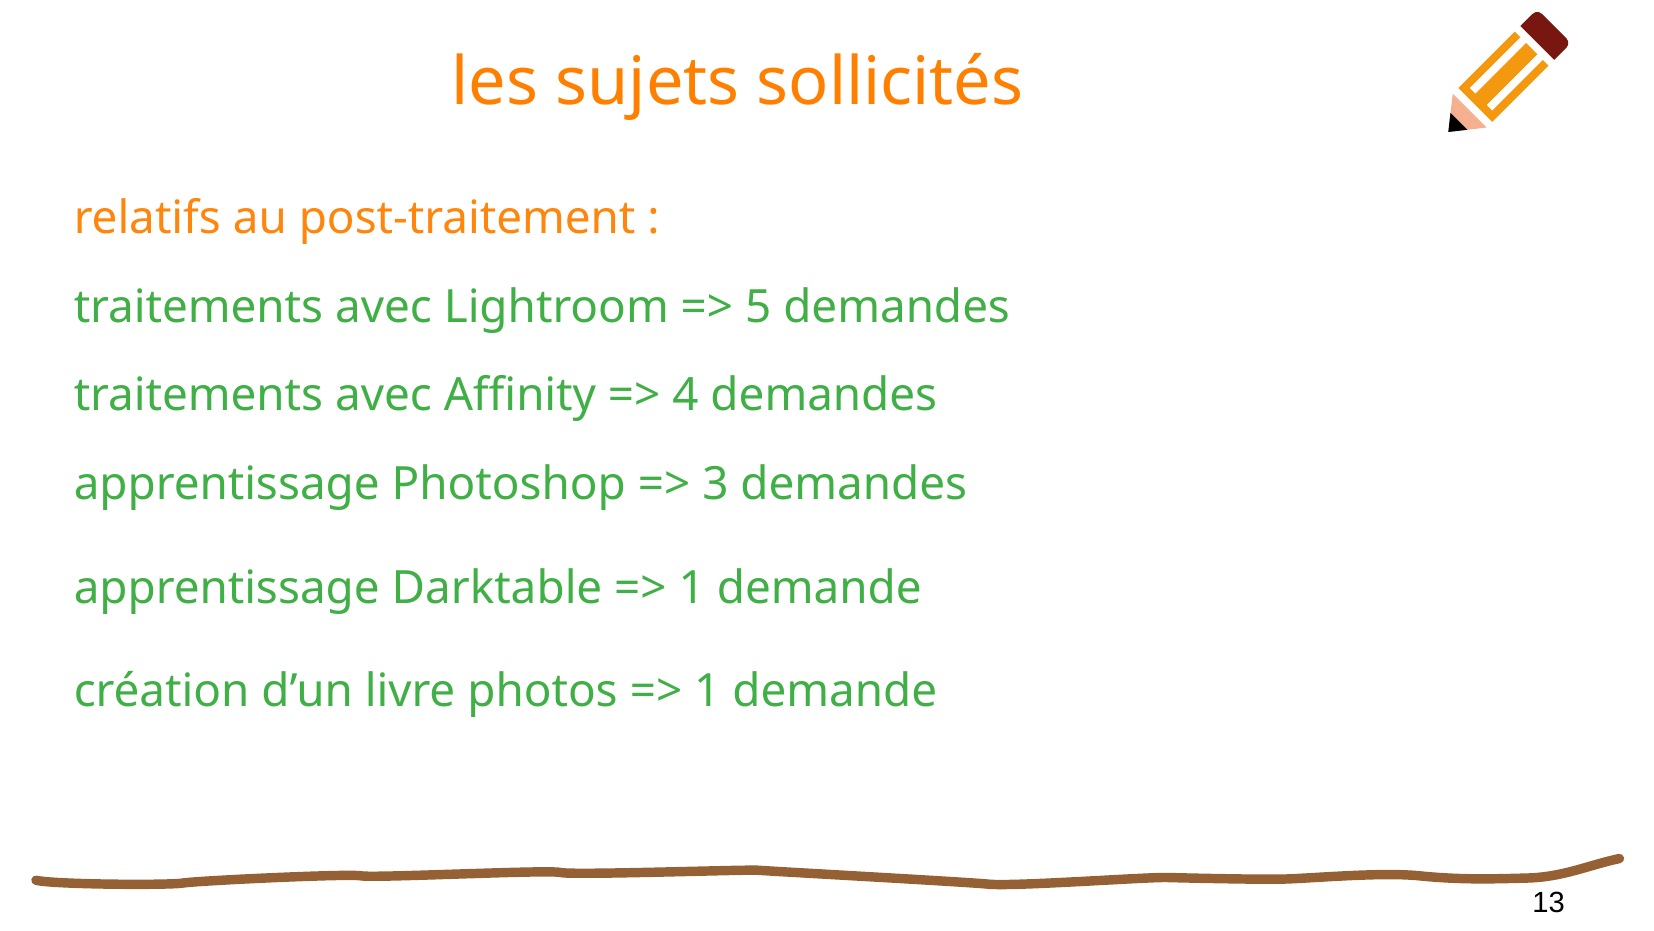

# les sujets sollicités
relatifs au post-traitement :
traitements avec Lightroom => 5 demandes
traitements avec Affinity => 4 demandes
apprentissage Photoshop => 3 demandes
apprentissage Darktable => 1 demande
création d’un livre photos => 1 demande
13